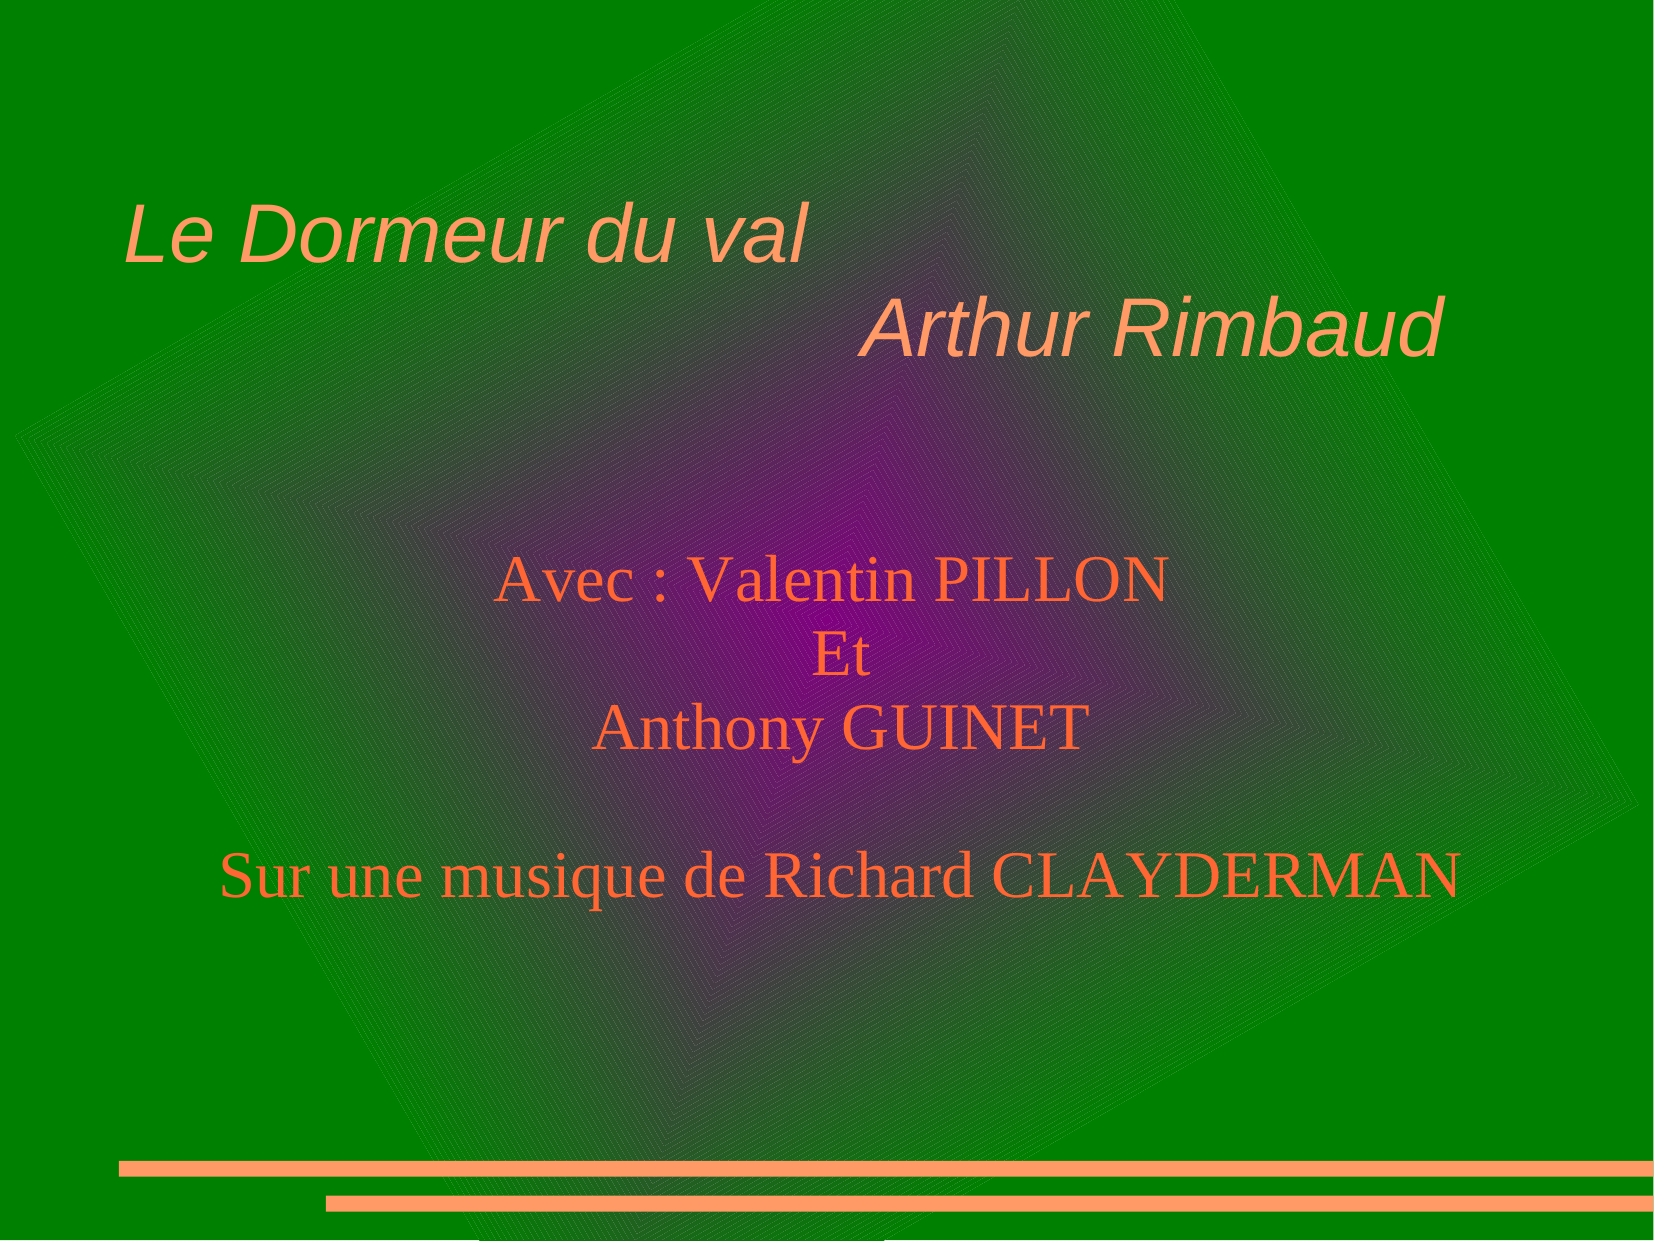

# Le Dormeur du val Arthur Rimbaud
Avec : Valentin PILLON
Et
Anthony GUINET
Sur une musique de Richard CLAYDERMAN